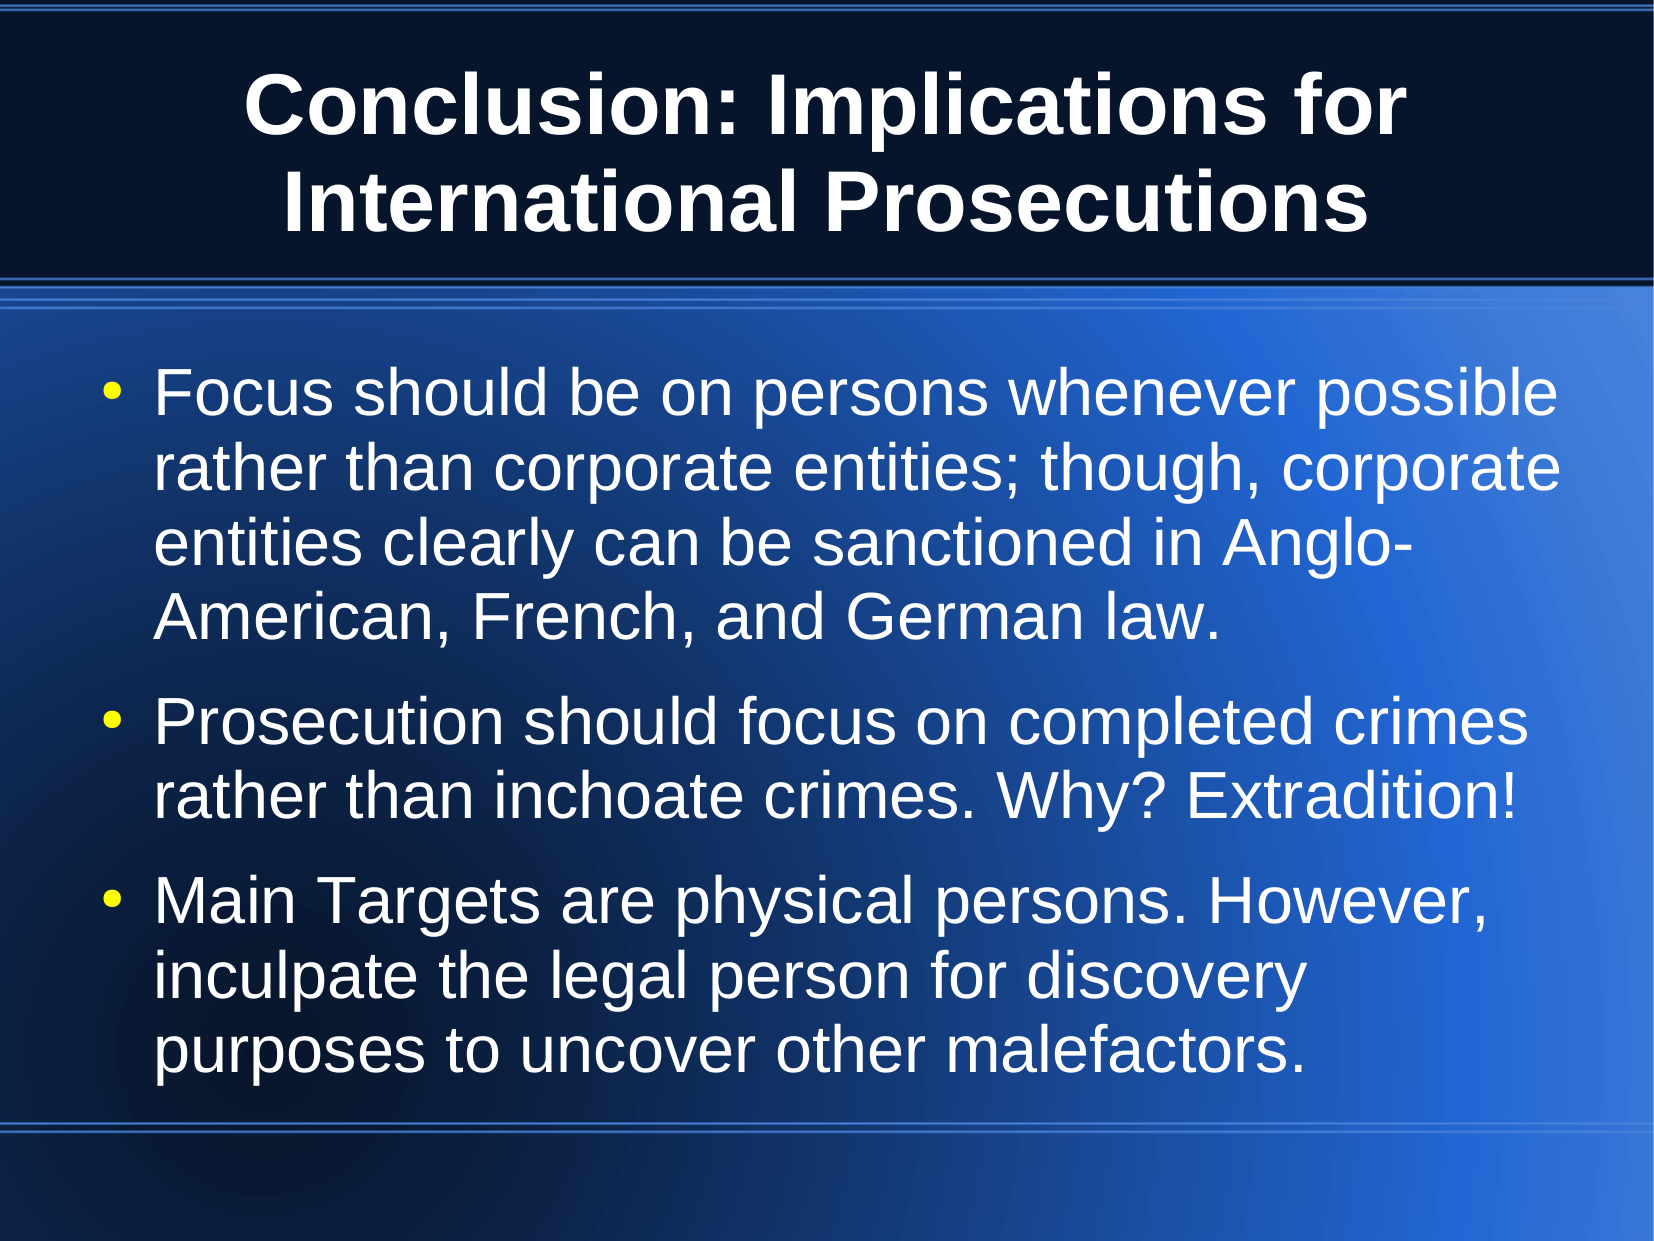

# Conclusion: Implications for International Prosecutions
Focus should be on persons whenever possible rather than corporate entities; though, corporate entities clearly can be sanctioned in Anglo-American, French, and German law.
Prosecution should focus on completed crimes rather than inchoate crimes. Why? Extradition!
Main Targets are physical persons. However, inculpate the legal person for discovery purposes to uncover other malefactors.